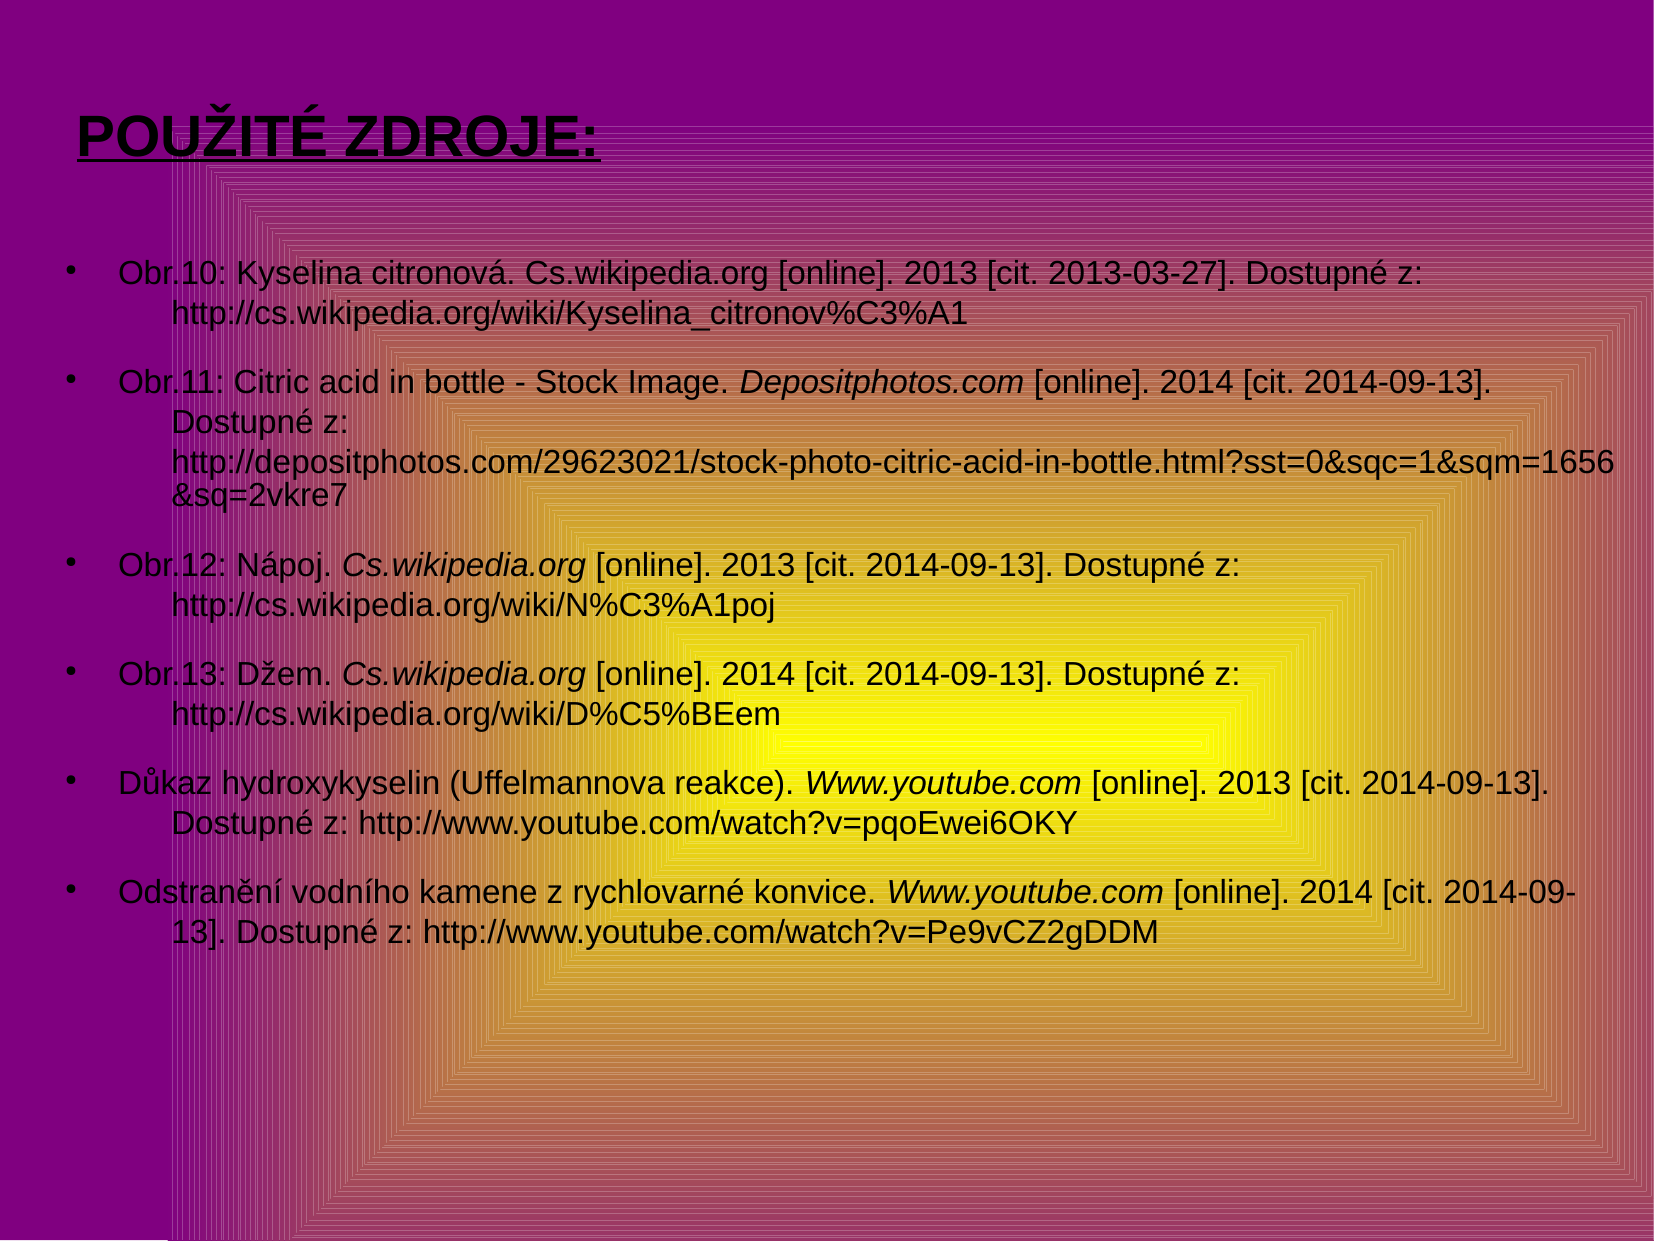

# POUŽITÉ ZDROJE:
Obr.10: Kyselina citronová. Cs.wikipedia.org [online]. 2013 [cit. 2013-03-27]. Dostupné z: http://cs.wikipedia.org/wiki/Kyselina_citronov%C3%A1
Obr.11: Citric acid in bottle - Stock Image. Depositphotos.com [online]. 2014 [cit. 2014-09-13]. Dostupné z: http://depositphotos.com/29623021/stock-photo-citric-acid-in-bottle.html?sst=0&sqc=1&sqm=1656&sq=2vkre7
Obr.12: Nápoj. Cs.wikipedia.org [online]. 2013 [cit. 2014-09-13]. Dostupné z: http://cs.wikipedia.org/wiki/N%C3%A1poj
Obr.13: Džem. Cs.wikipedia.org [online]. 2014 [cit. 2014-09-13]. Dostupné z: http://cs.wikipedia.org/wiki/D%C5%BEem
Důkaz hydroxykyselin (Uffelmannova reakce). Www.youtube.com [online]. 2013 [cit. 2014-09-13]. Dostupné z: http://www.youtube.com/watch?v=pqoEwei6OKY
Odstranění vodního kamene z rychlovarné konvice. Www.youtube.com [online]. 2014 [cit. 2014-09-13]. Dostupné z: http://www.youtube.com/watch?v=Pe9vCZ2gDDM